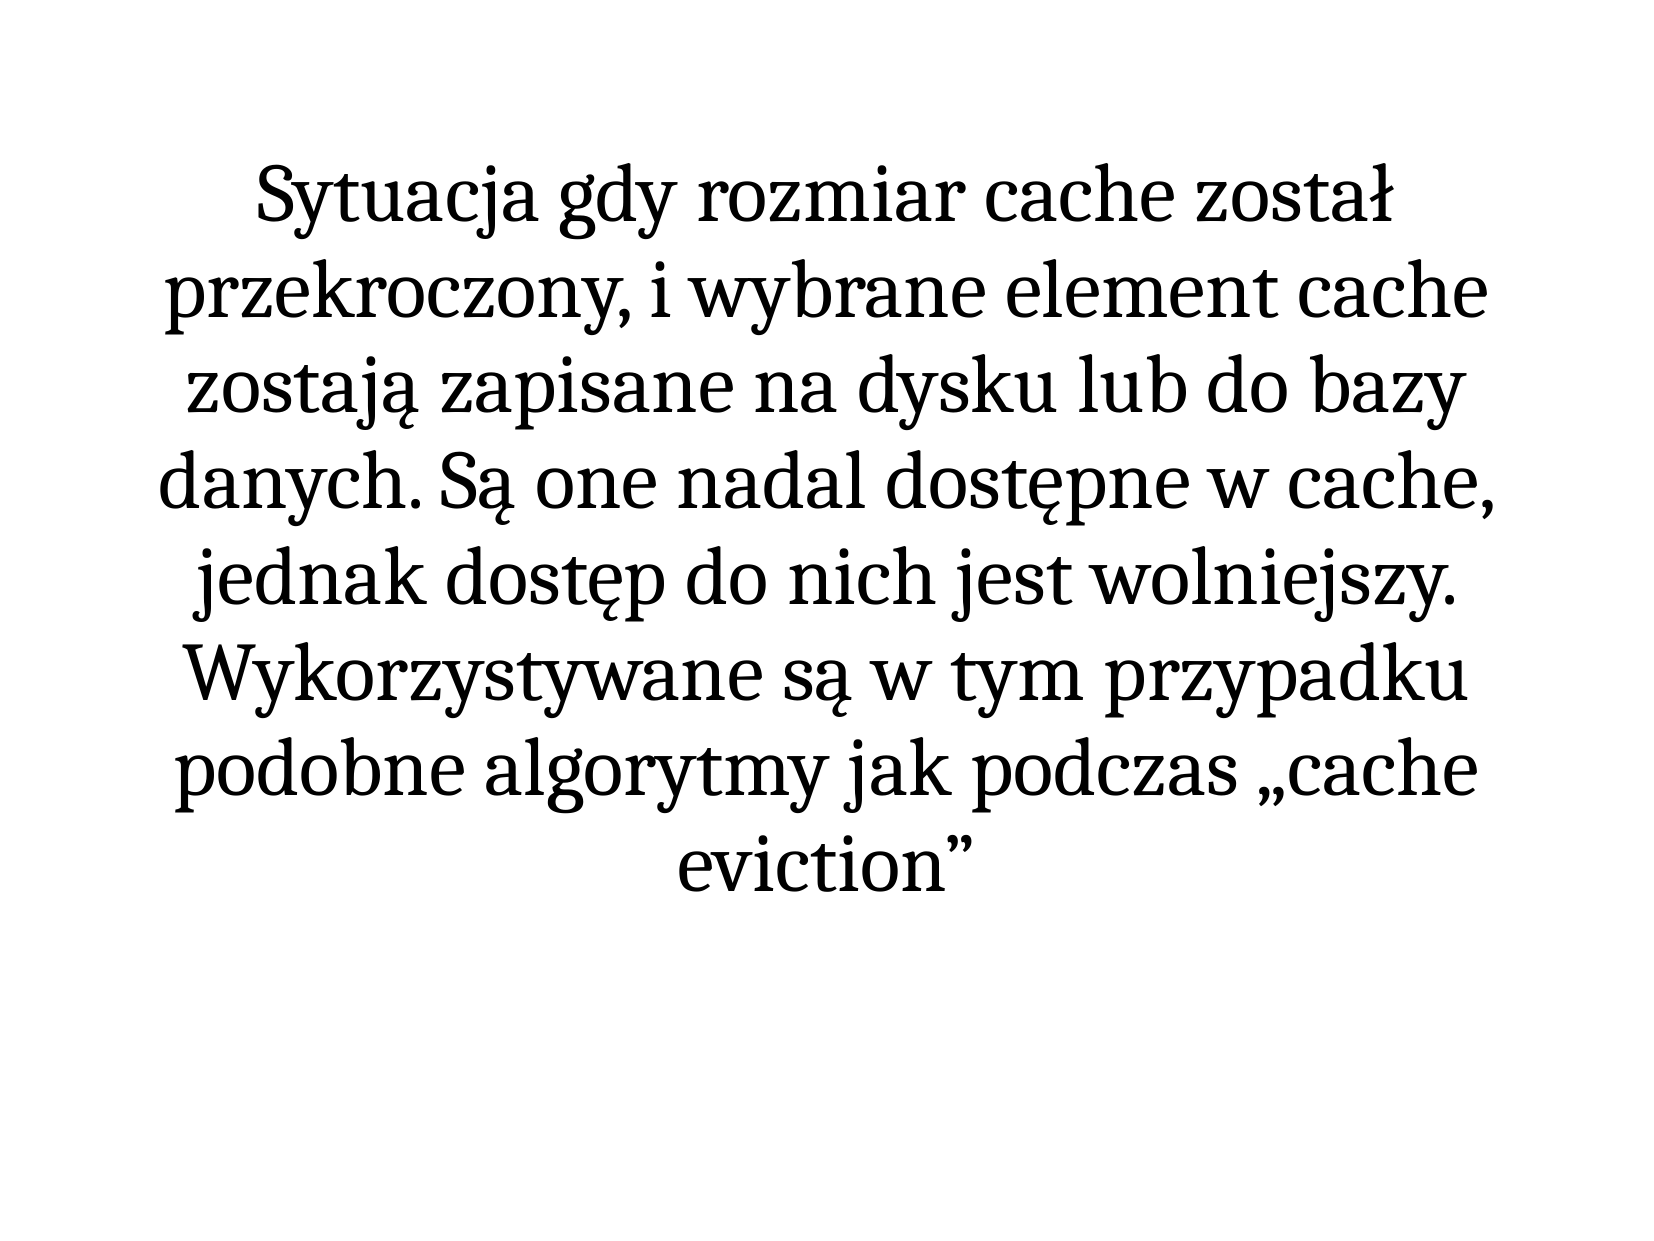

# Sytuacja gdy rozmiar cache został przekroczony, i wybrane element cache zostają zapisane na dysku lub do bazy danych. Są one nadal dostępne w cache, jednak dostęp do nich jest wolniejszy. Wykorzystywane są w tym przypadku podobne algorytmy jak podczas „cache eviction”